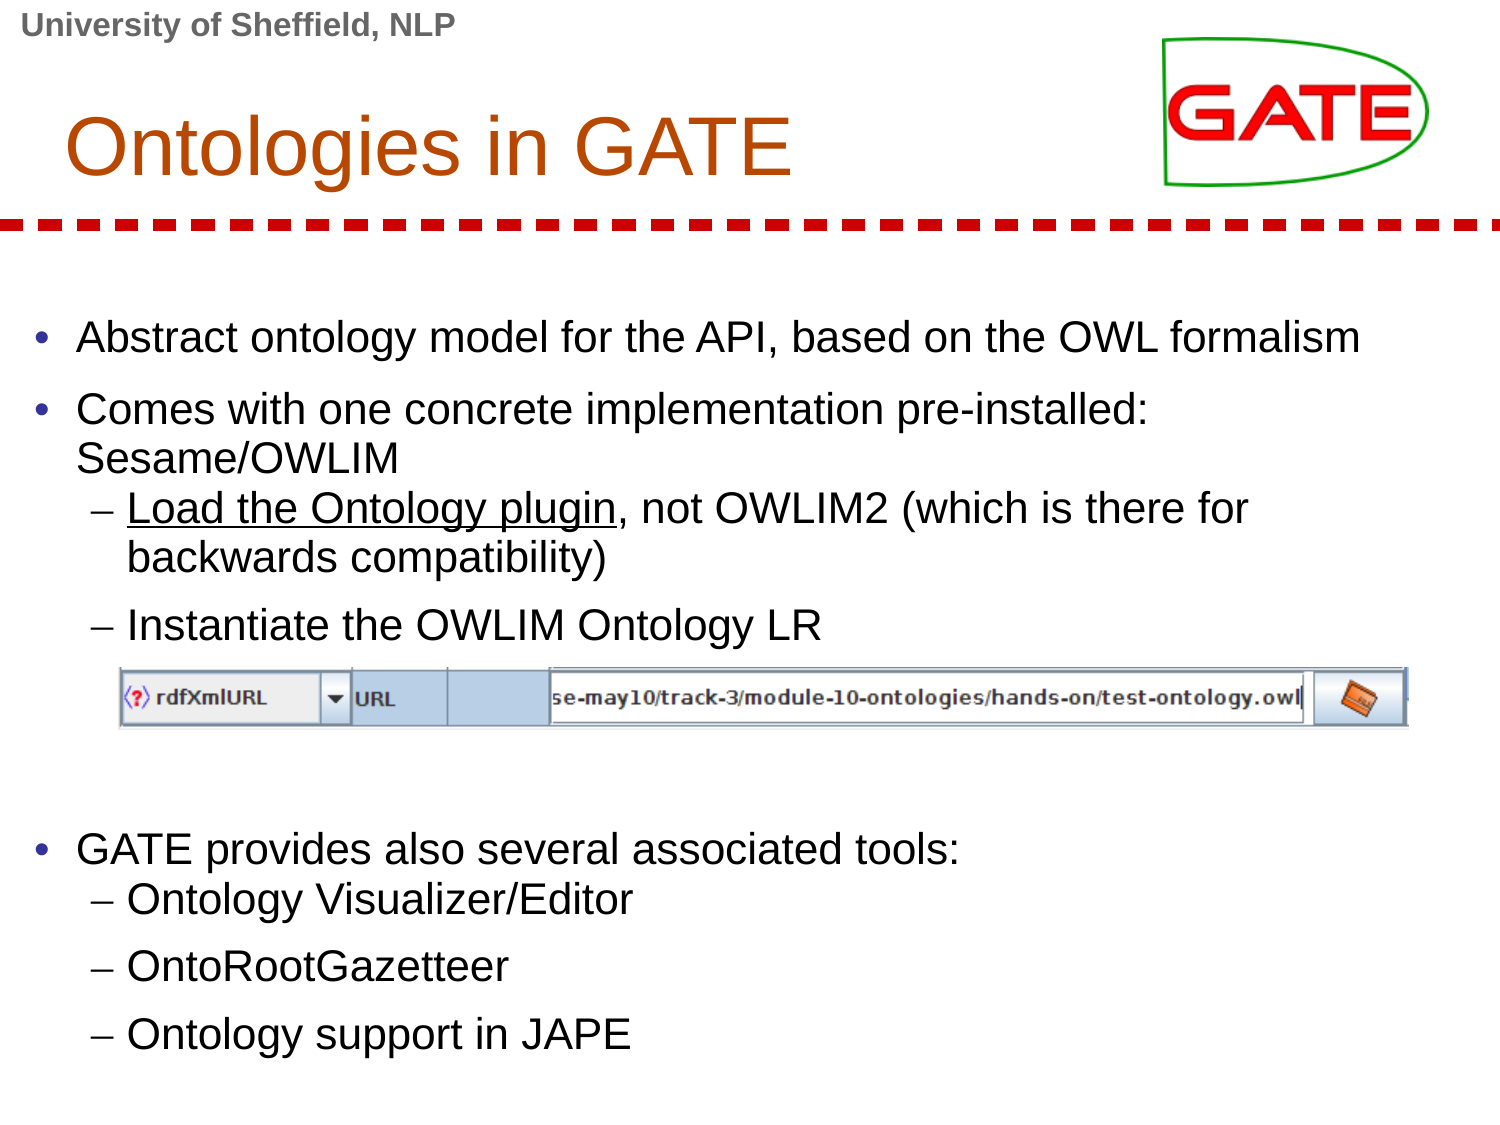

# Ontologies in GATE
Abstract ontology model for the API, based on the OWL formalism
Comes with one concrete implementation pre-installed: Sesame/OWLIM
Load the Ontology plugin, not OWLIM2 (which is there for backwards compatibility)
Instantiate the OWLIM Ontology LR
GATE provides also several associated tools:
Ontology Visualizer/Editor
OntoRootGazetteer
Ontology support in JAPE